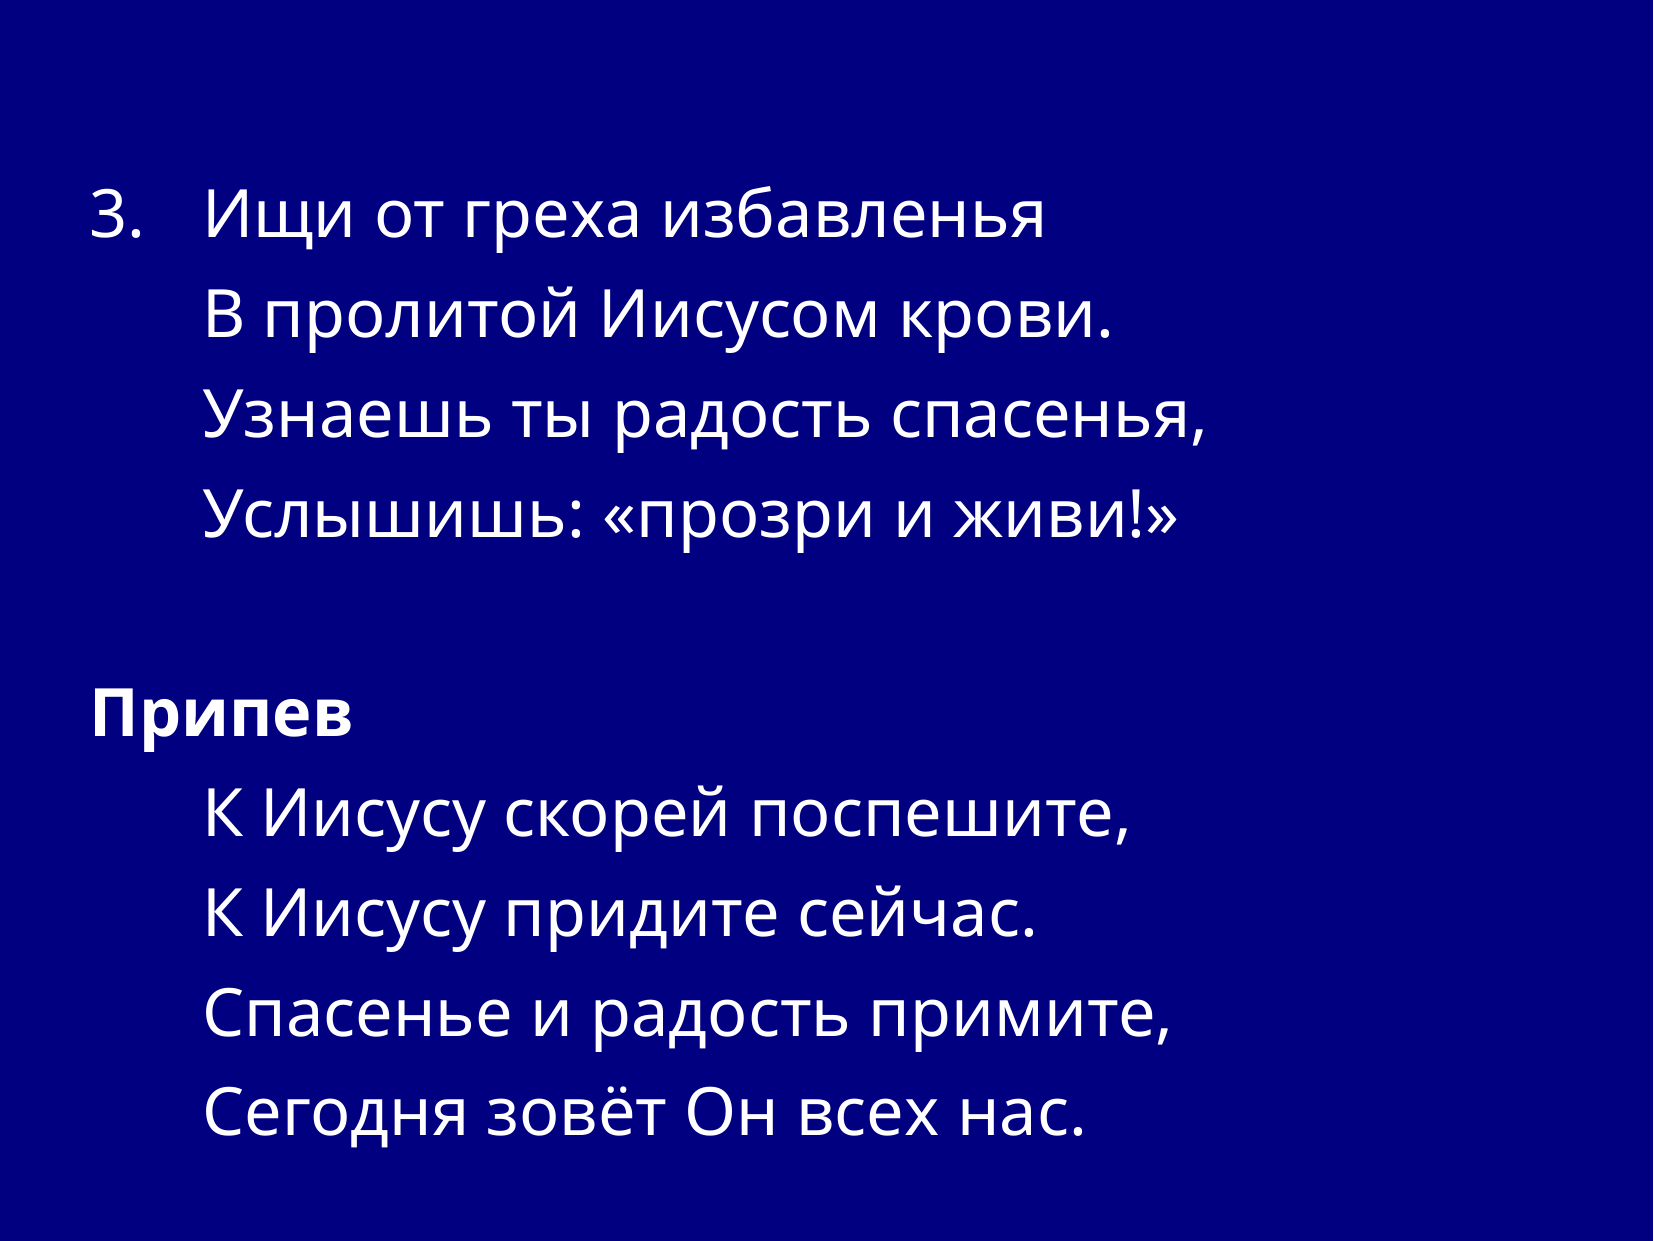

3.	Ищи от греха избавленья
	В пролитой Иисусом крови.
	Узнаешь ты радость спасенья,
	Услышишь: «прозри и живи!»
Припев
	К Иисусу скорей поспешите,
	К Иисусу придите сейчас.
	Спасенье и радость примите,
	Сегодня зовёт Он всех нас.